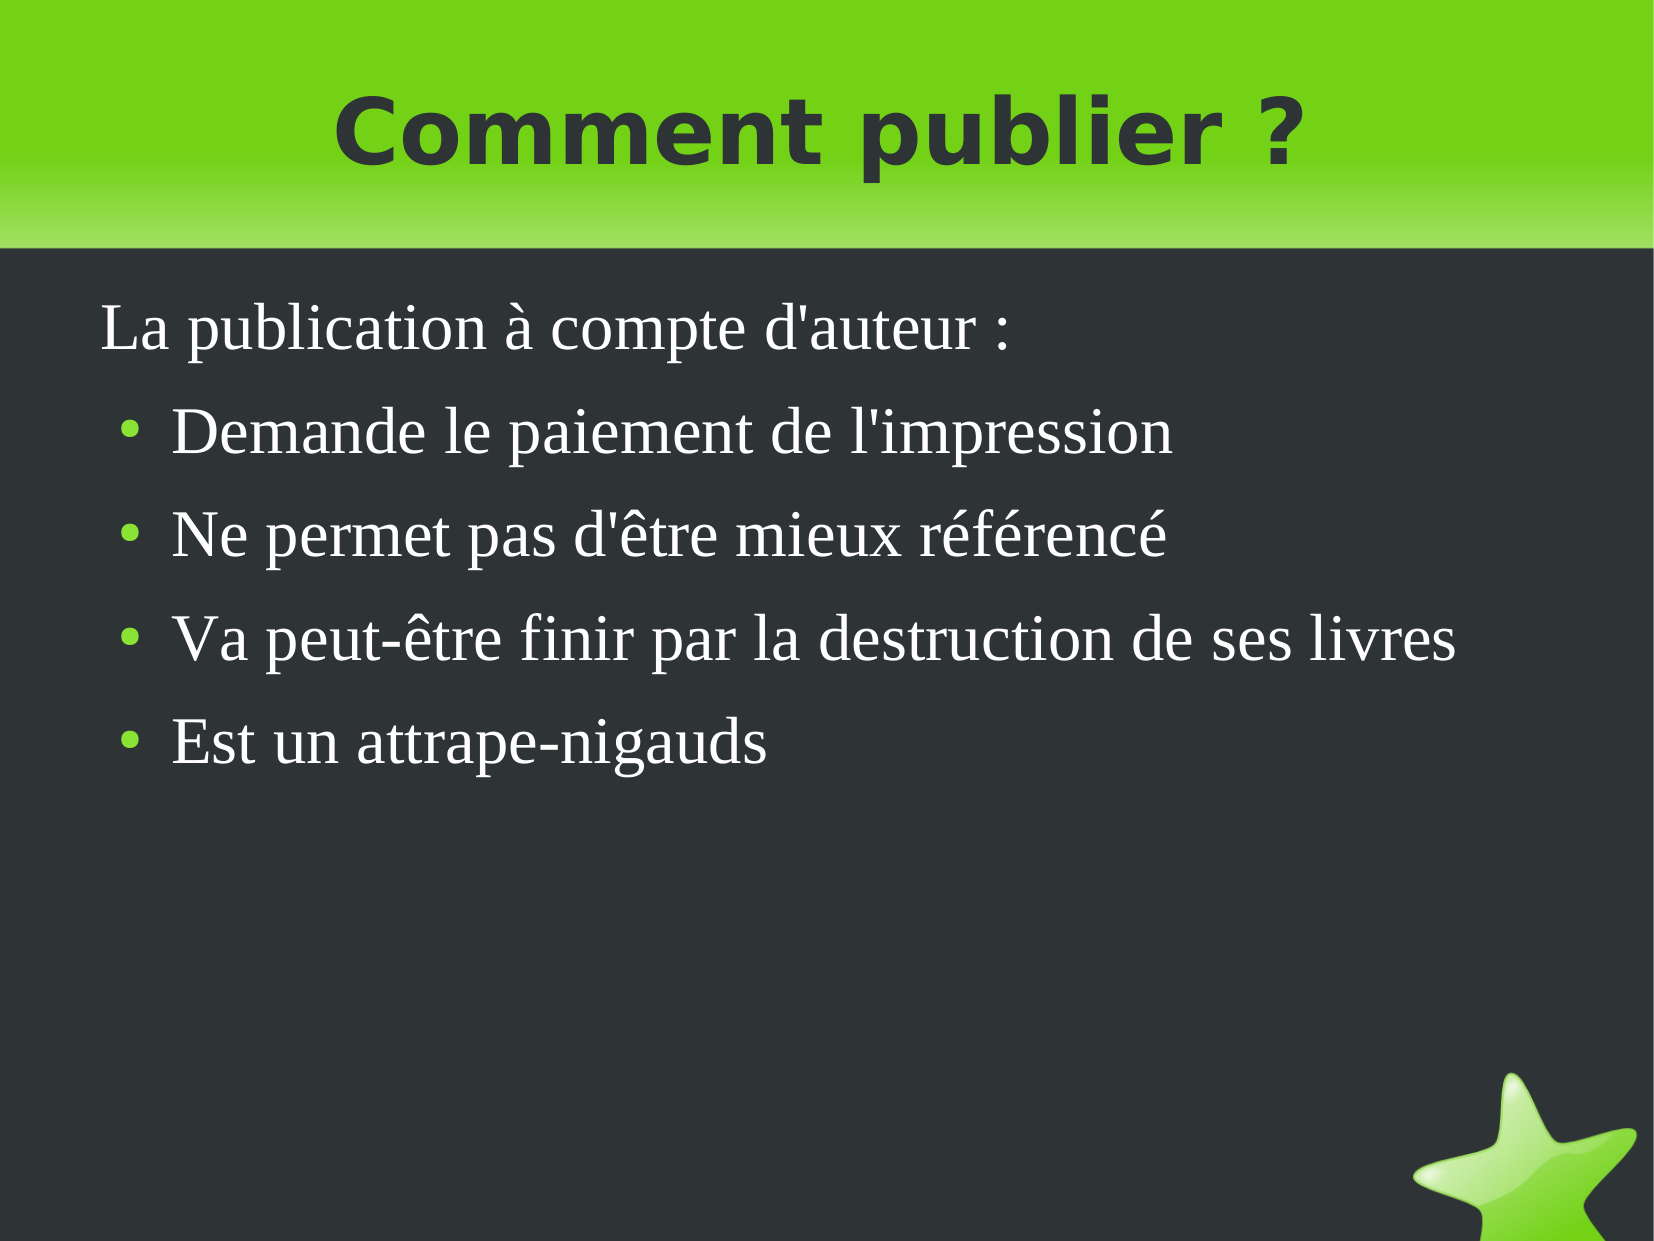

# Comment publier ?
La publication à compte d'auteur :
Demande le paiement de l'impression
Ne permet pas d'être mieux référencé
Va peut-être finir par la destruction de ses livres
Est un attrape-nigauds